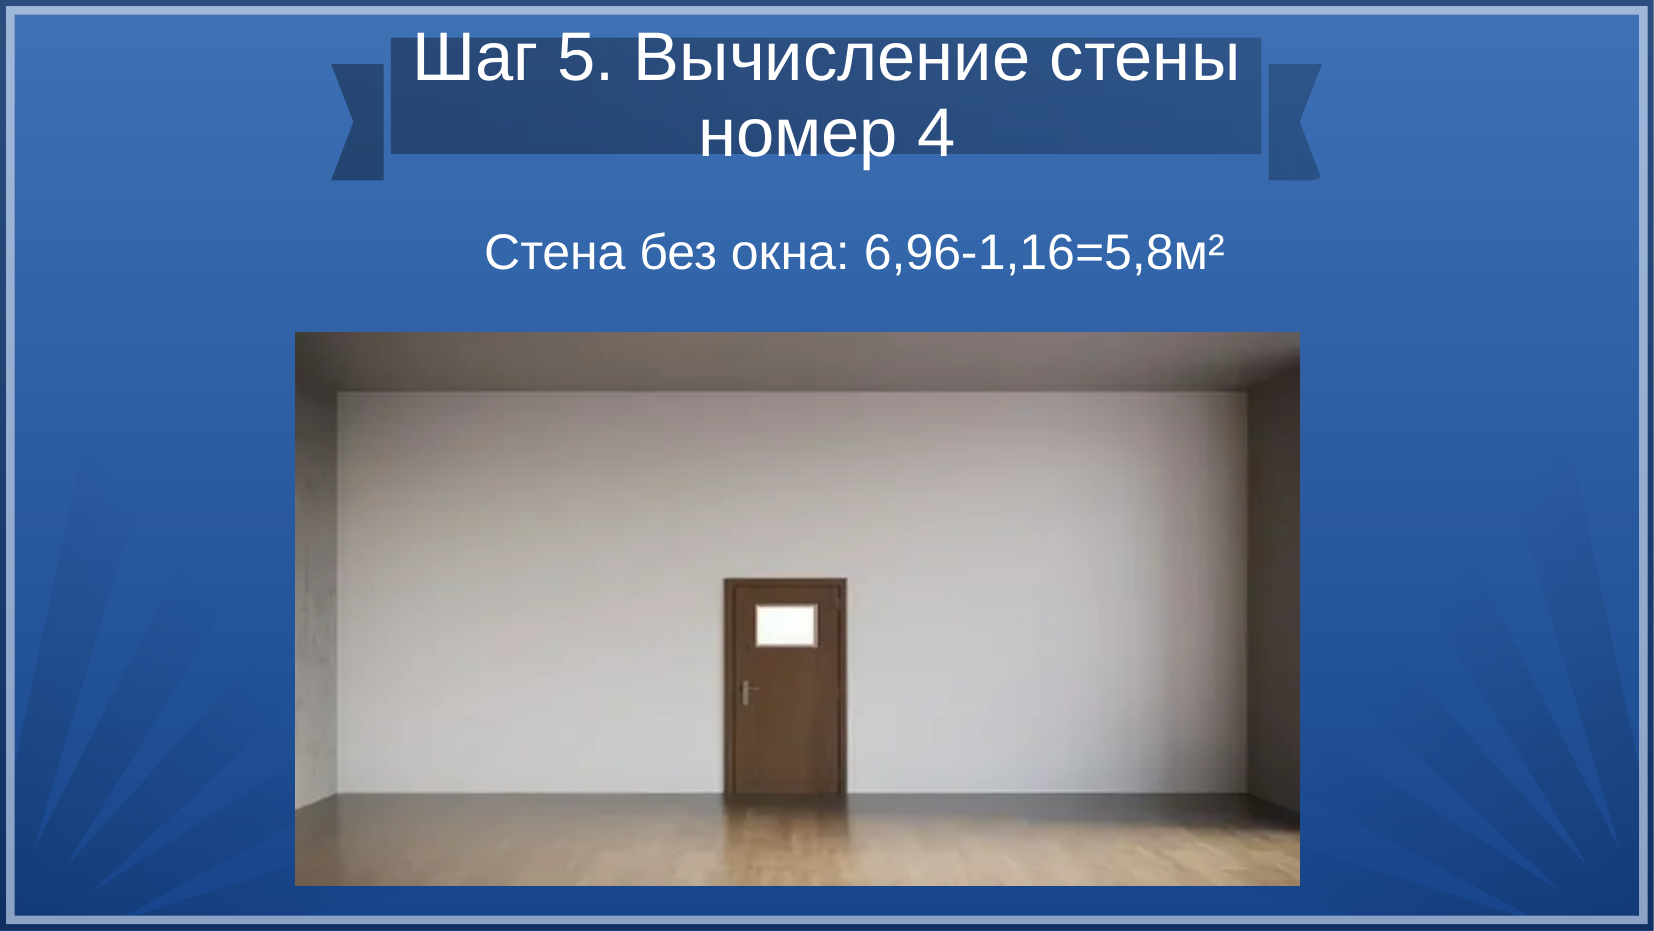

# Шаг 5. Вычисление стены номер 4
Стена без окна: 6,96-1,16=5,8м²